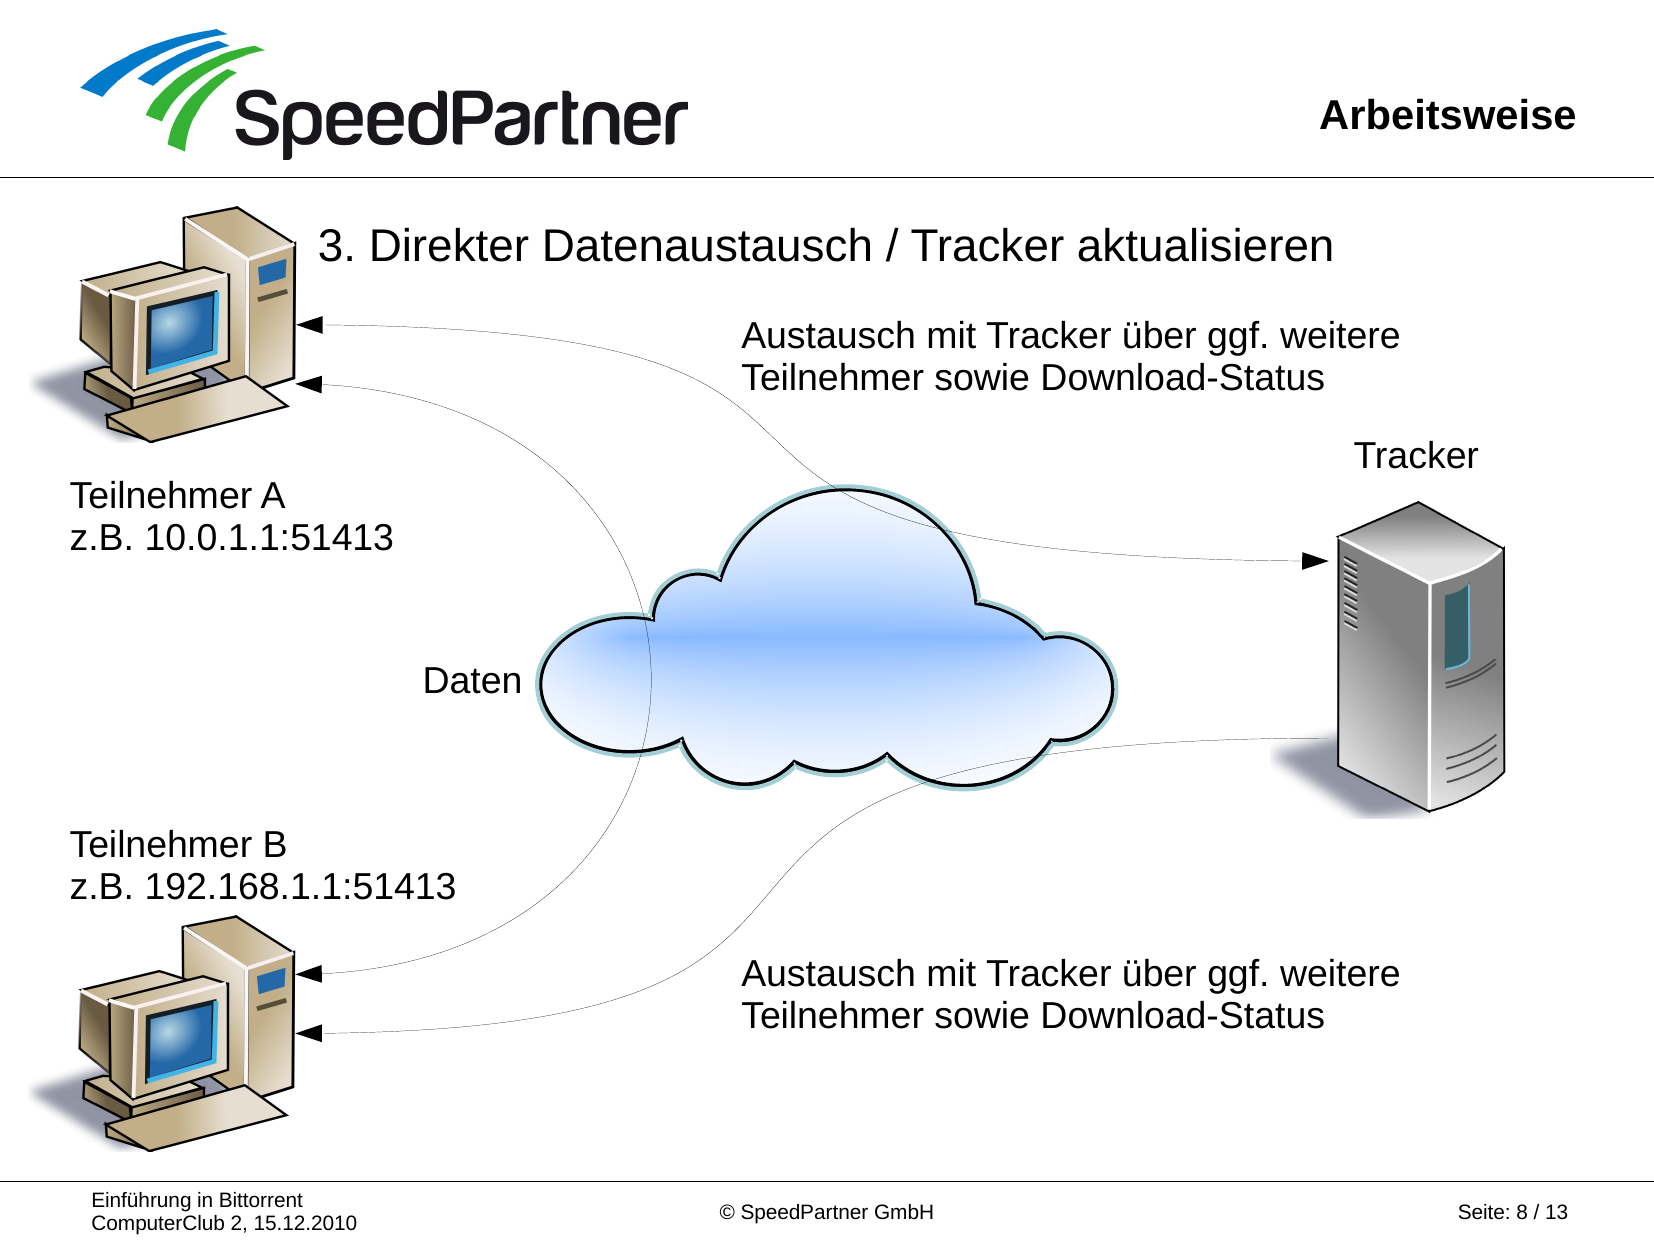

# Arbeitsweise
3. Direkter Datenaustausch / Tracker aktualisieren
Austausch mit Tracker über ggf. weitere
Teilnehmer sowie Download-Status
Tracker
Teilnehmer A
z.B. 10.0.1.1:51413
Daten
Teilnehmer B
z.B. 192.168.1.1:51413
Austausch mit Tracker über ggf. weitere
Teilnehmer sowie Download-Status